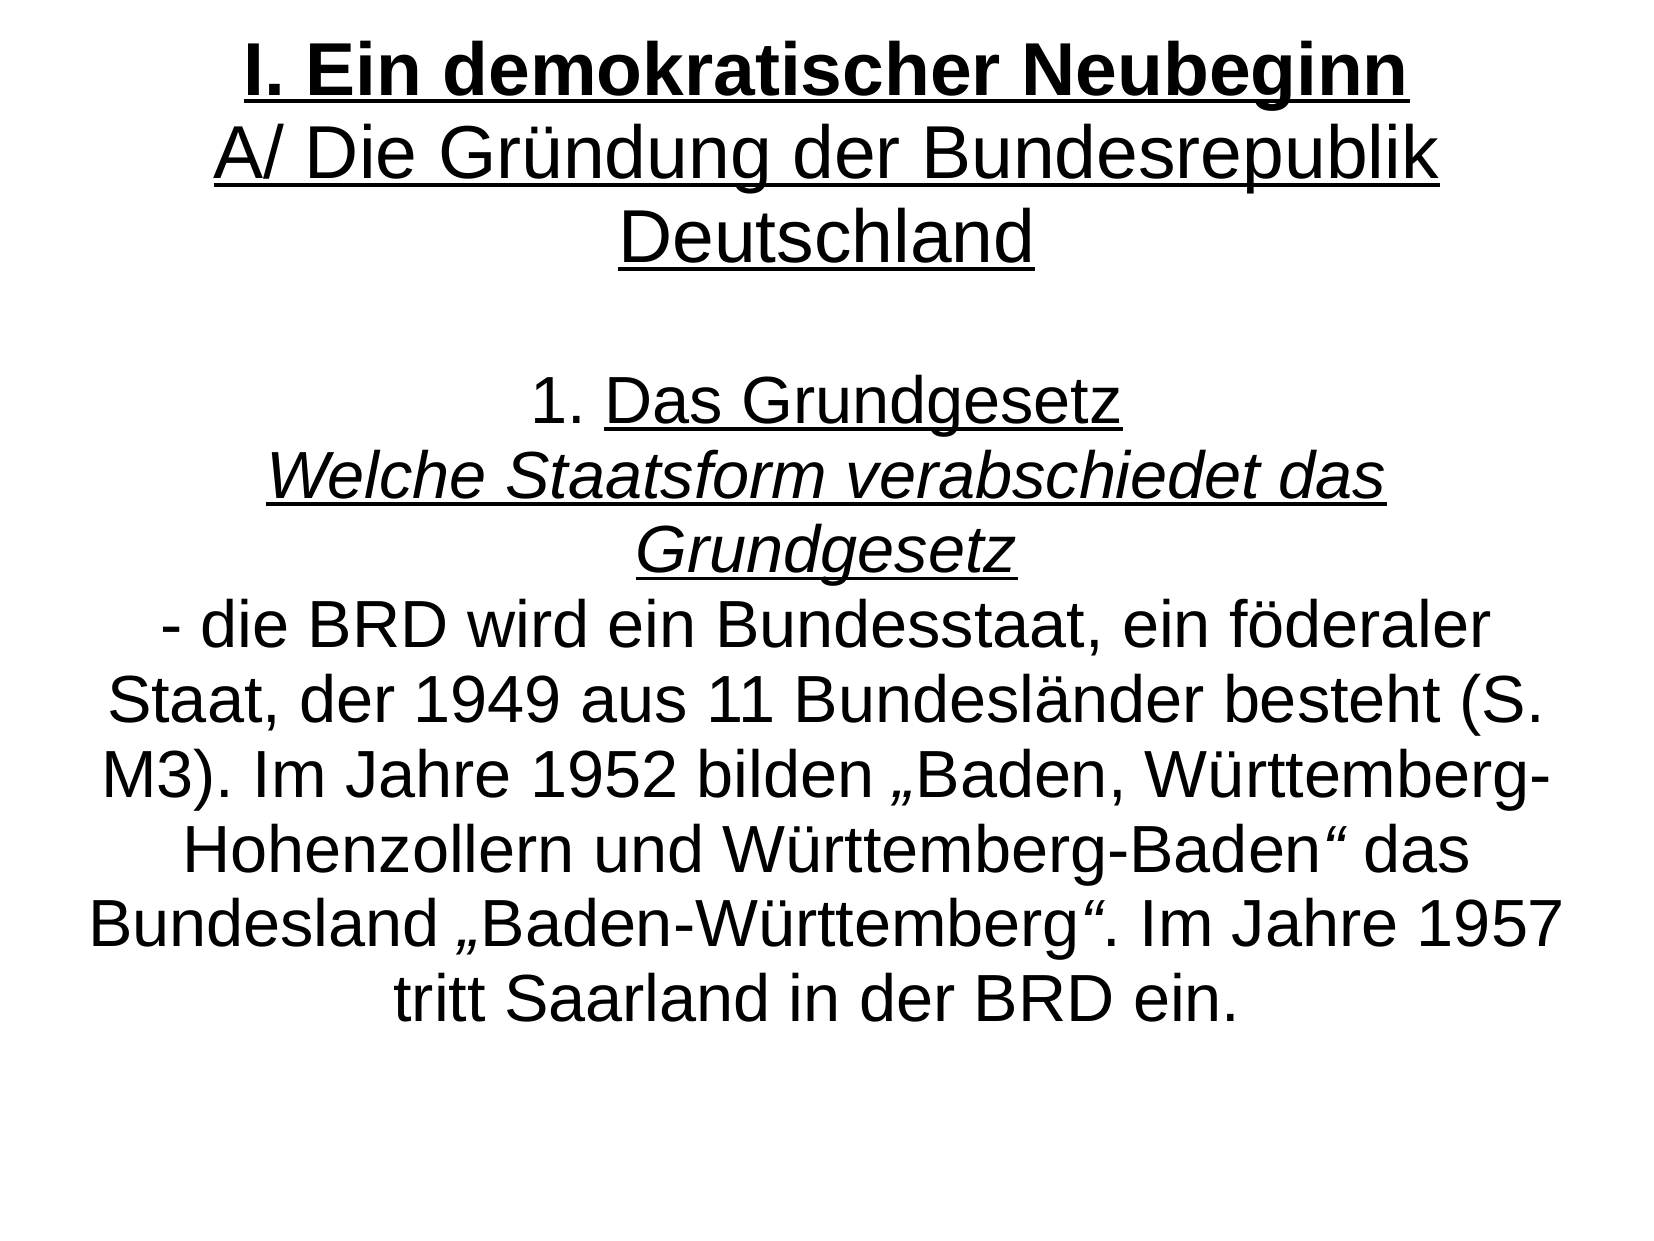

# I. Ein demokratischer Neubeginn A/ Die Gründung der Bundesrepublik Deutschland
1. Das Grundgesetz
Welche Staatsform verabschiedet das Grundgesetz
- die BRD wird ein Bundesstaat, ein föderaler Staat, der 1949 aus 11 Bundesländer besteht (S. M3). Im Jahre 1952 bilden „Baden, Württemberg-Hohenzollern und Württemberg-Baden“ das Bundesland „Baden-Württemberg“. Im Jahre 1957 tritt Saarland in der BRD ein.